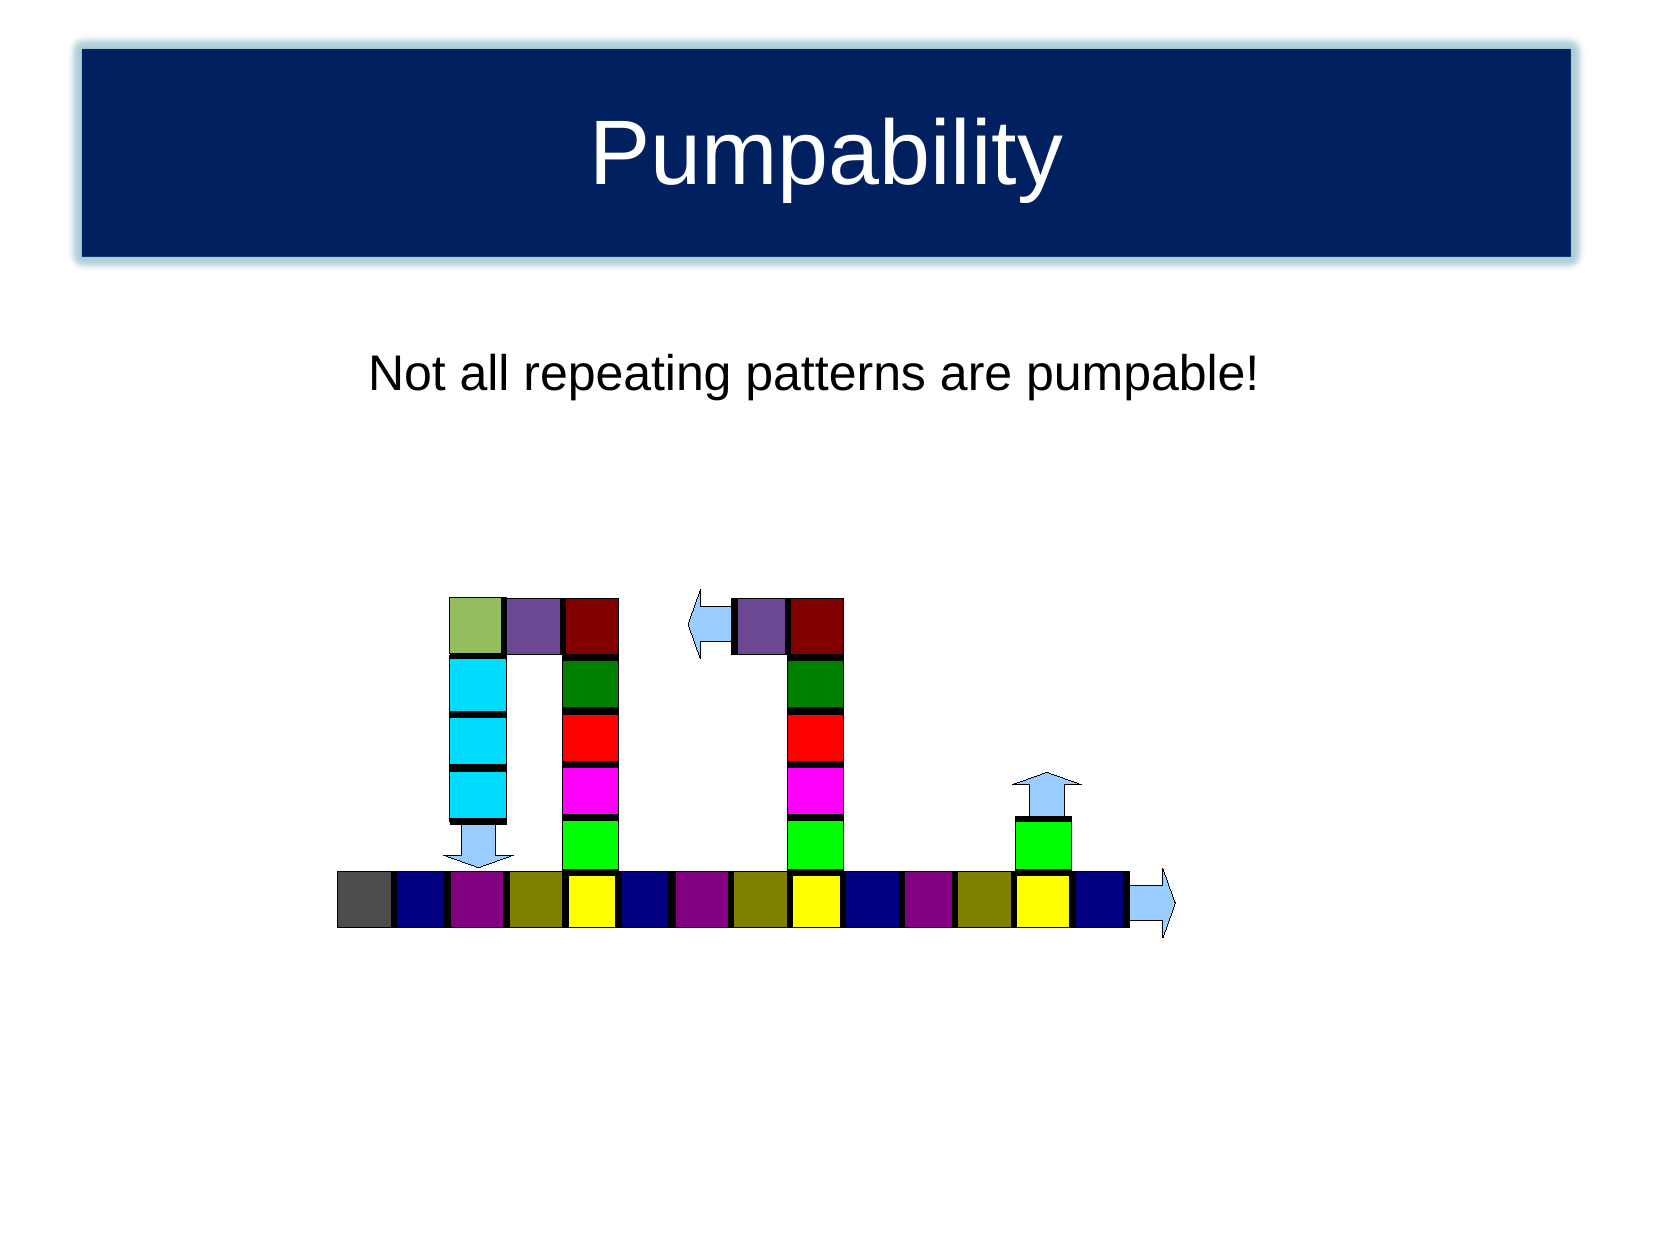

Pumpability
Not all repeating patterns are pumpable!